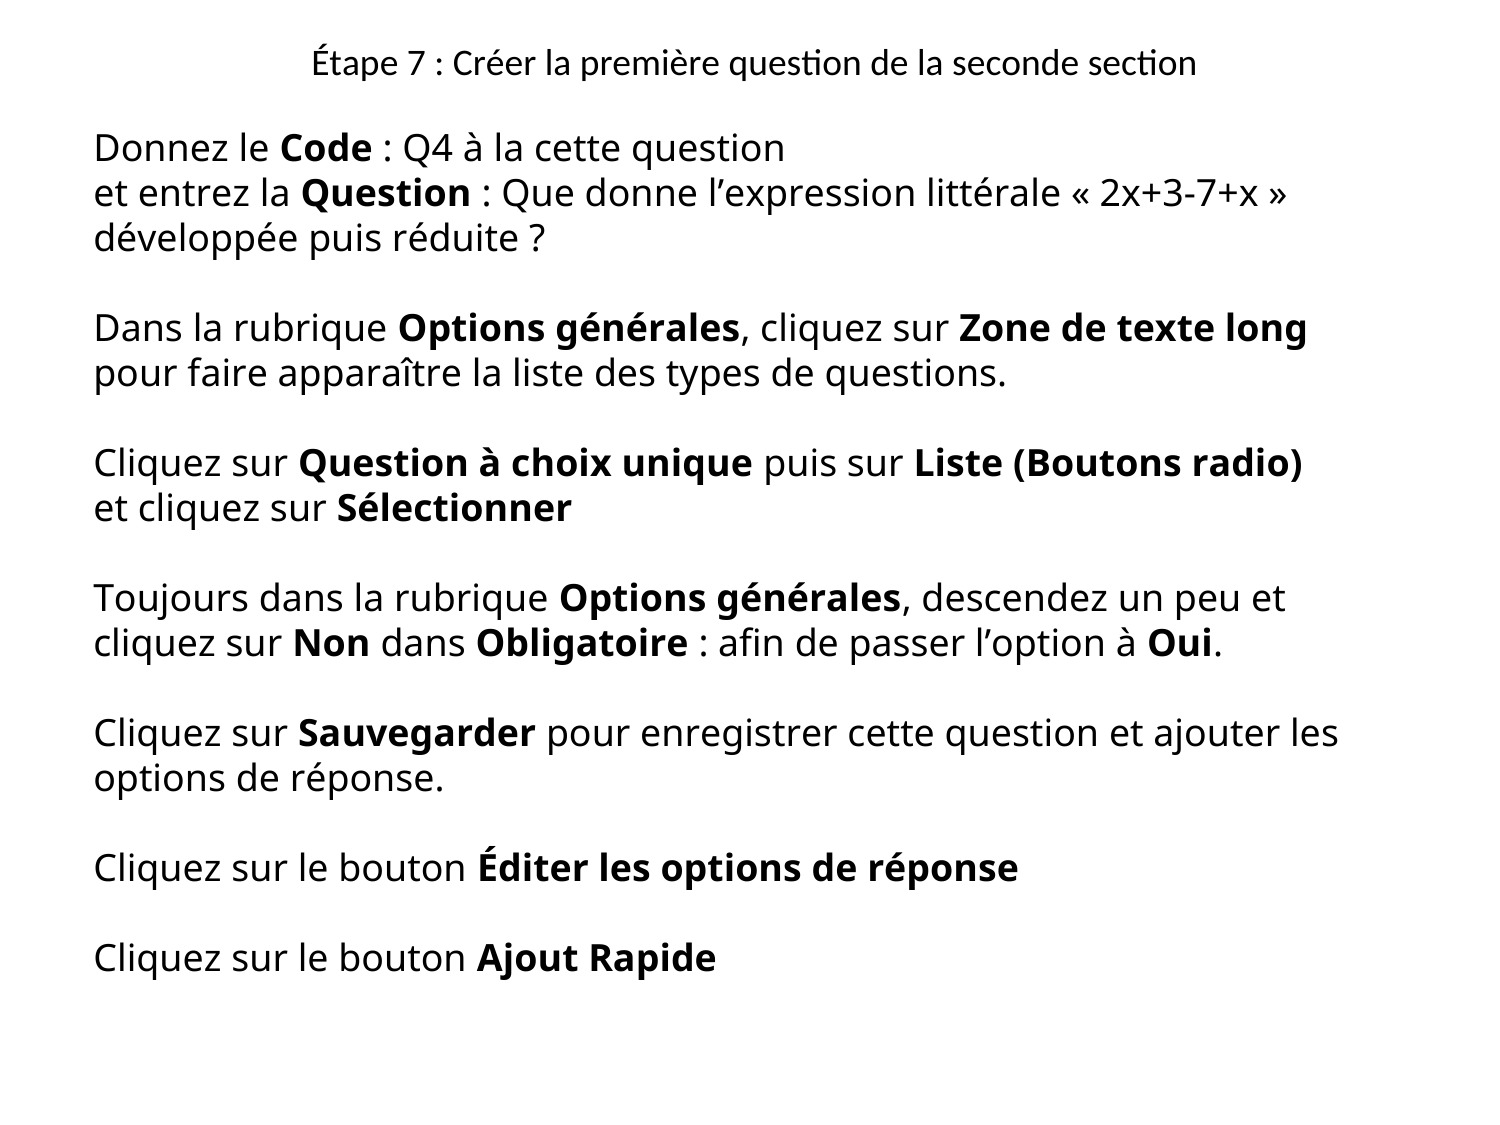

Étape 7 : Créer la première question de la seconde section
Donnez le Code : Q4 à la cette question
et entrez la Question : Que donne l’expression littérale « 2x+3-7+x » développée puis réduite ?
Dans la rubrique Options générales, cliquez sur Zone de texte long pour faire apparaître la liste des types de questions.
Cliquez sur Question à choix unique puis sur Liste (Boutons radio)
et cliquez sur Sélectionner
Toujours dans la rubrique Options générales, descendez un peu et cliquez sur Non dans Obligatoire : afin de passer l’option à Oui.
Cliquez sur Sauvegarder pour enregistrer cette question et ajouter les options de réponse.
Cliquez sur le bouton Éditer les options de réponse
Cliquez sur le bouton Ajout Rapide